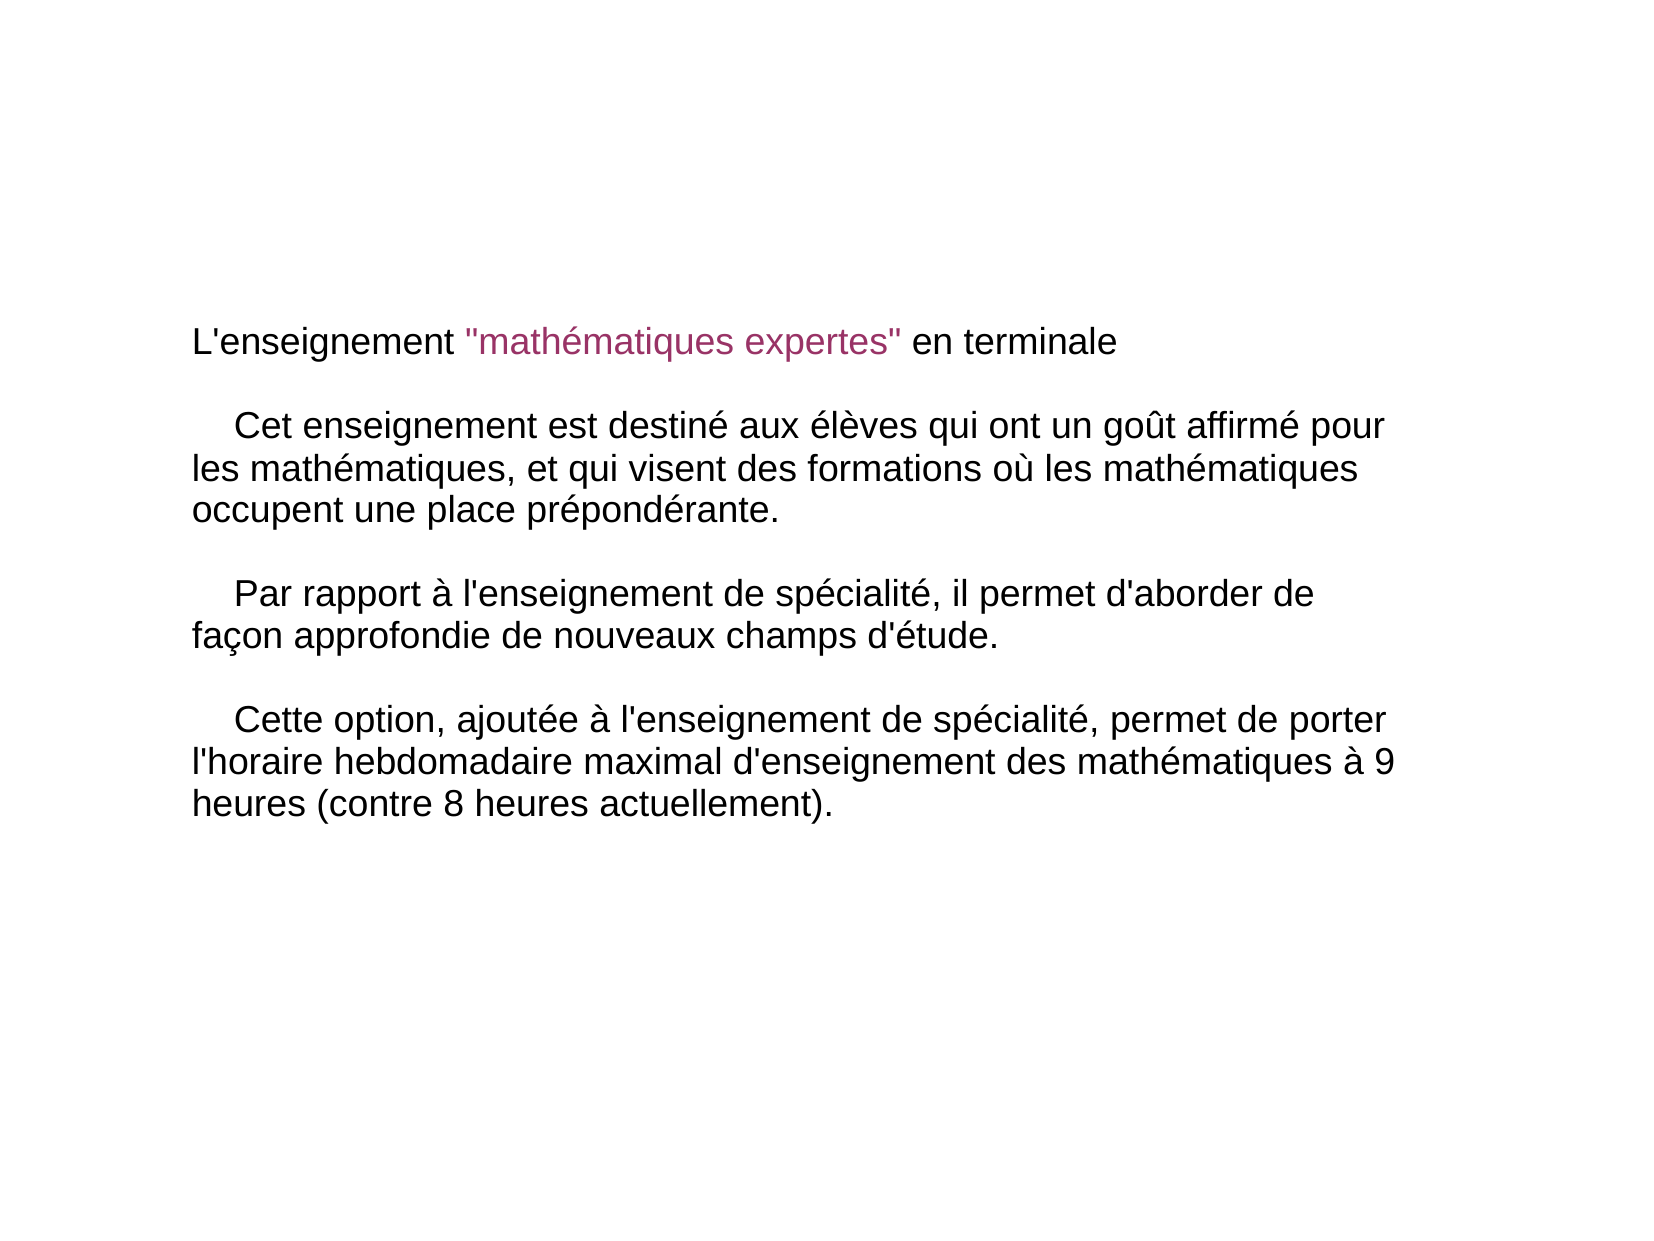

L'enseignement "mathématiques expertes" en terminale
 Cet enseignement est destiné aux élèves qui ont un goût affirmé pour les mathématiques, et qui visent des formations où les mathématiques occupent une place prépondérante.
 Par rapport à l'enseignement de spécialité, il permet d'aborder de façon approfondie de nouveaux champs d'étude.
 Cette option, ajoutée à l'enseignement de spécialité, permet de porter l'horaire hebdomadaire maximal d'enseignement des mathématiques à 9 heures (contre 8 heures actuellement).